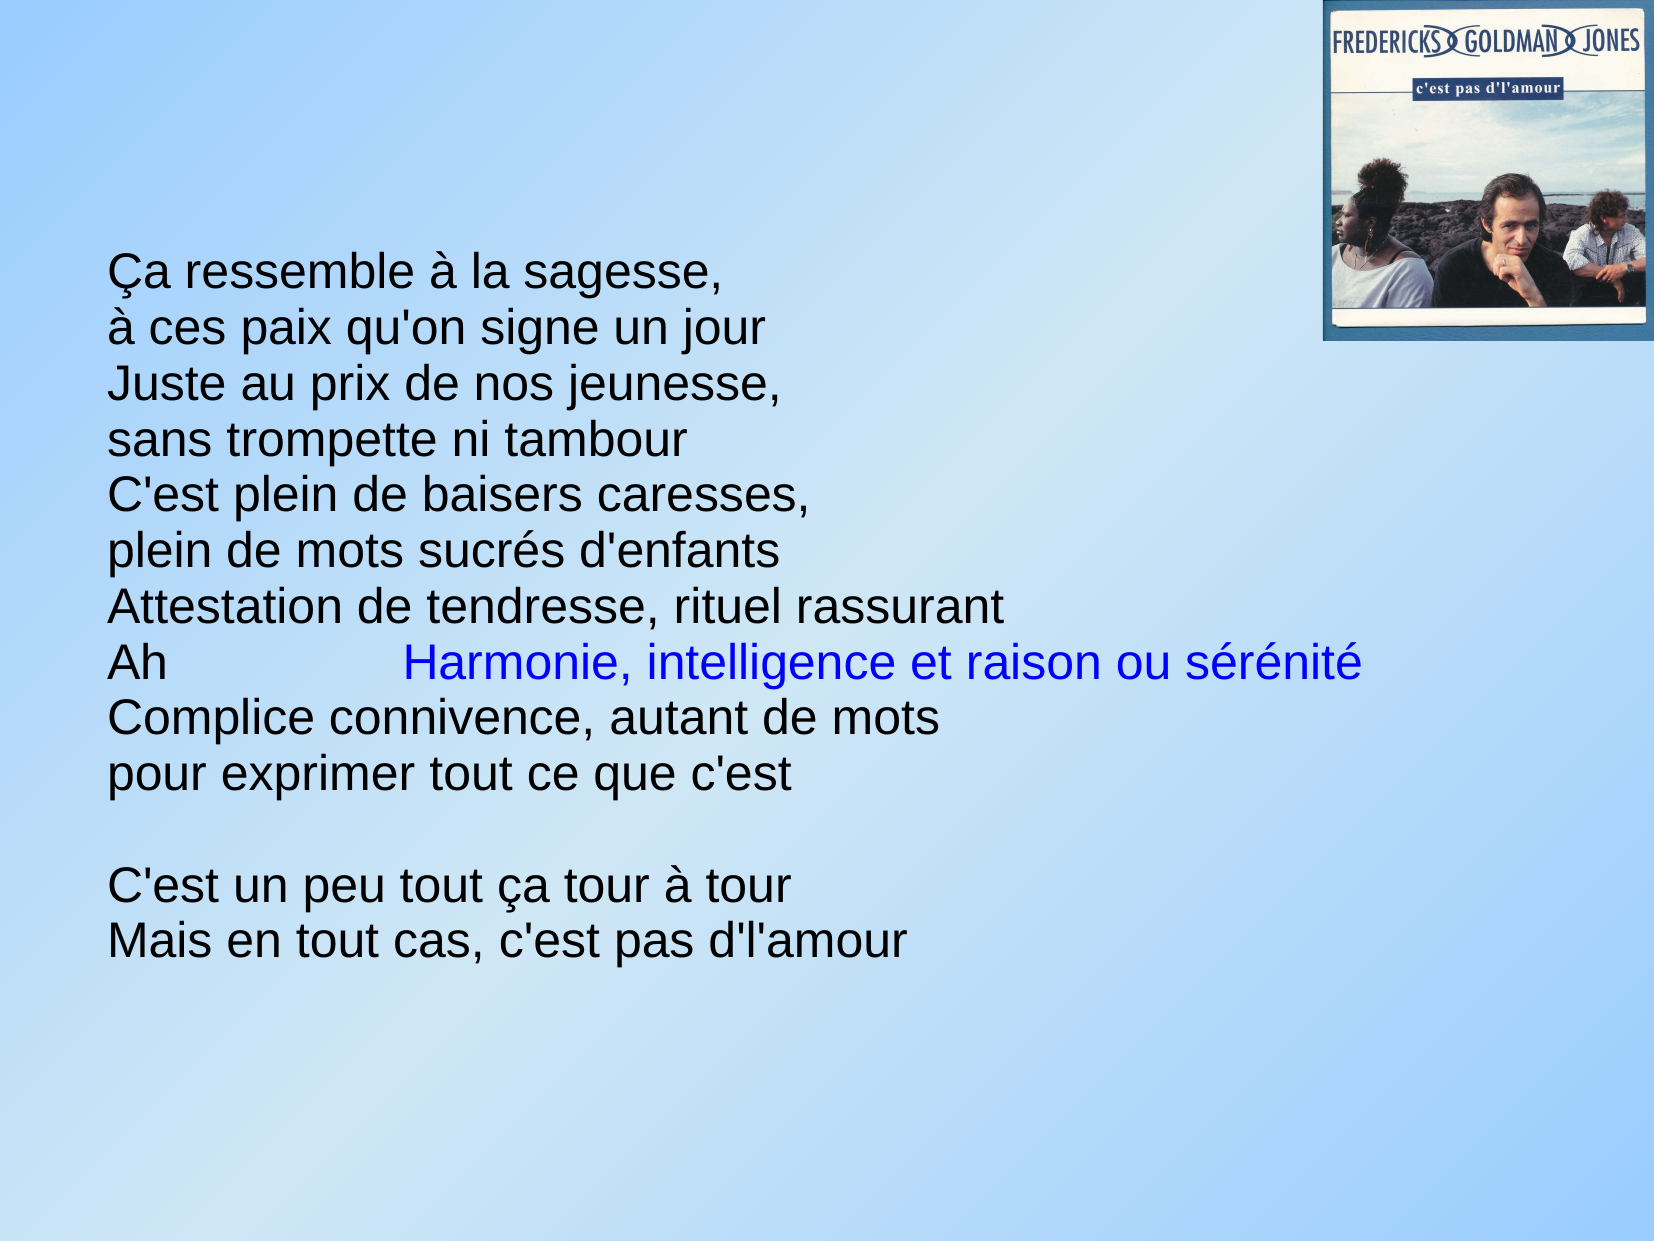

Ça ressemble à la sagesse,
à ces paix qu'on signe un jour
Juste au prix de nos jeunesse,
sans trompette ni tambour
C'est plein de baisers caresses,
plein de mots sucrés d'enfants
Attestation de tendresse, rituel rassurant
Ah				Harmonie, intelligence et raison ou sérénité
Complice connivence, autant de mots
pour exprimer tout ce que c'est
C'est un peu tout ça tour à tour
Mais en tout cas, c'est pas d'l'amour